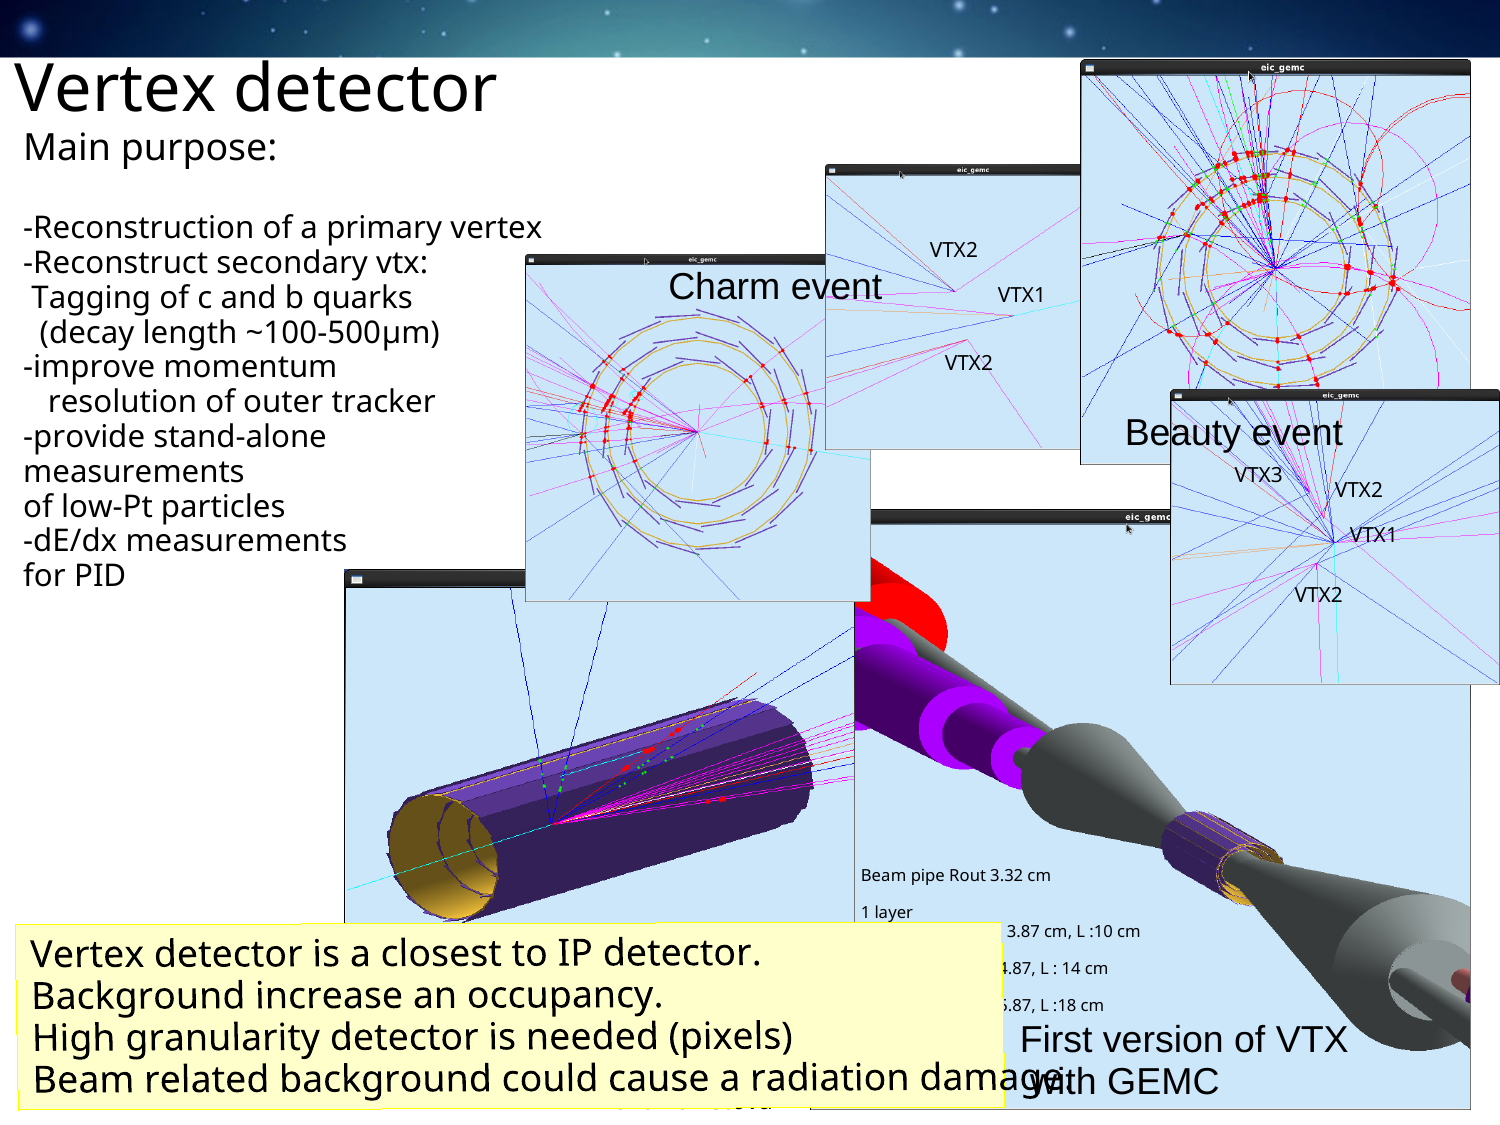

Vertex detector
Main purpose:
-Reconstruction of a primary vertex
-Reconstruct secondary vtx:
 Tagging of c and b quarks
 (decay length ~100-500µm)
-improve momentum
 resolution of outer tracker
-provide stand-alone
measurements
of low-Pt particles
-dE/dx measurements
for PID
VTX2
Charm event
VTX1
VTX2
Beauty event
VTX3
VTX2
VTX1
VTX2
Beam pipe Rout 3.32 cm
1 layer
 # 12 ladders, R: 3.87 cm, L :10 cm
2 layer
 # 14 ladders,R: 4.87, L : 14 cm
3 layer
 # 18 ladders,R: 5.87, L :18 cm
 Width 2.2 cm
Vertex detector is a closest to IP detector.
Background increase an occupancy.
High granularity detector is needed (pixels)
Beam related background could cause a radiation damage.
First version of VTX
 with GEMC
24
Yulia Furletova